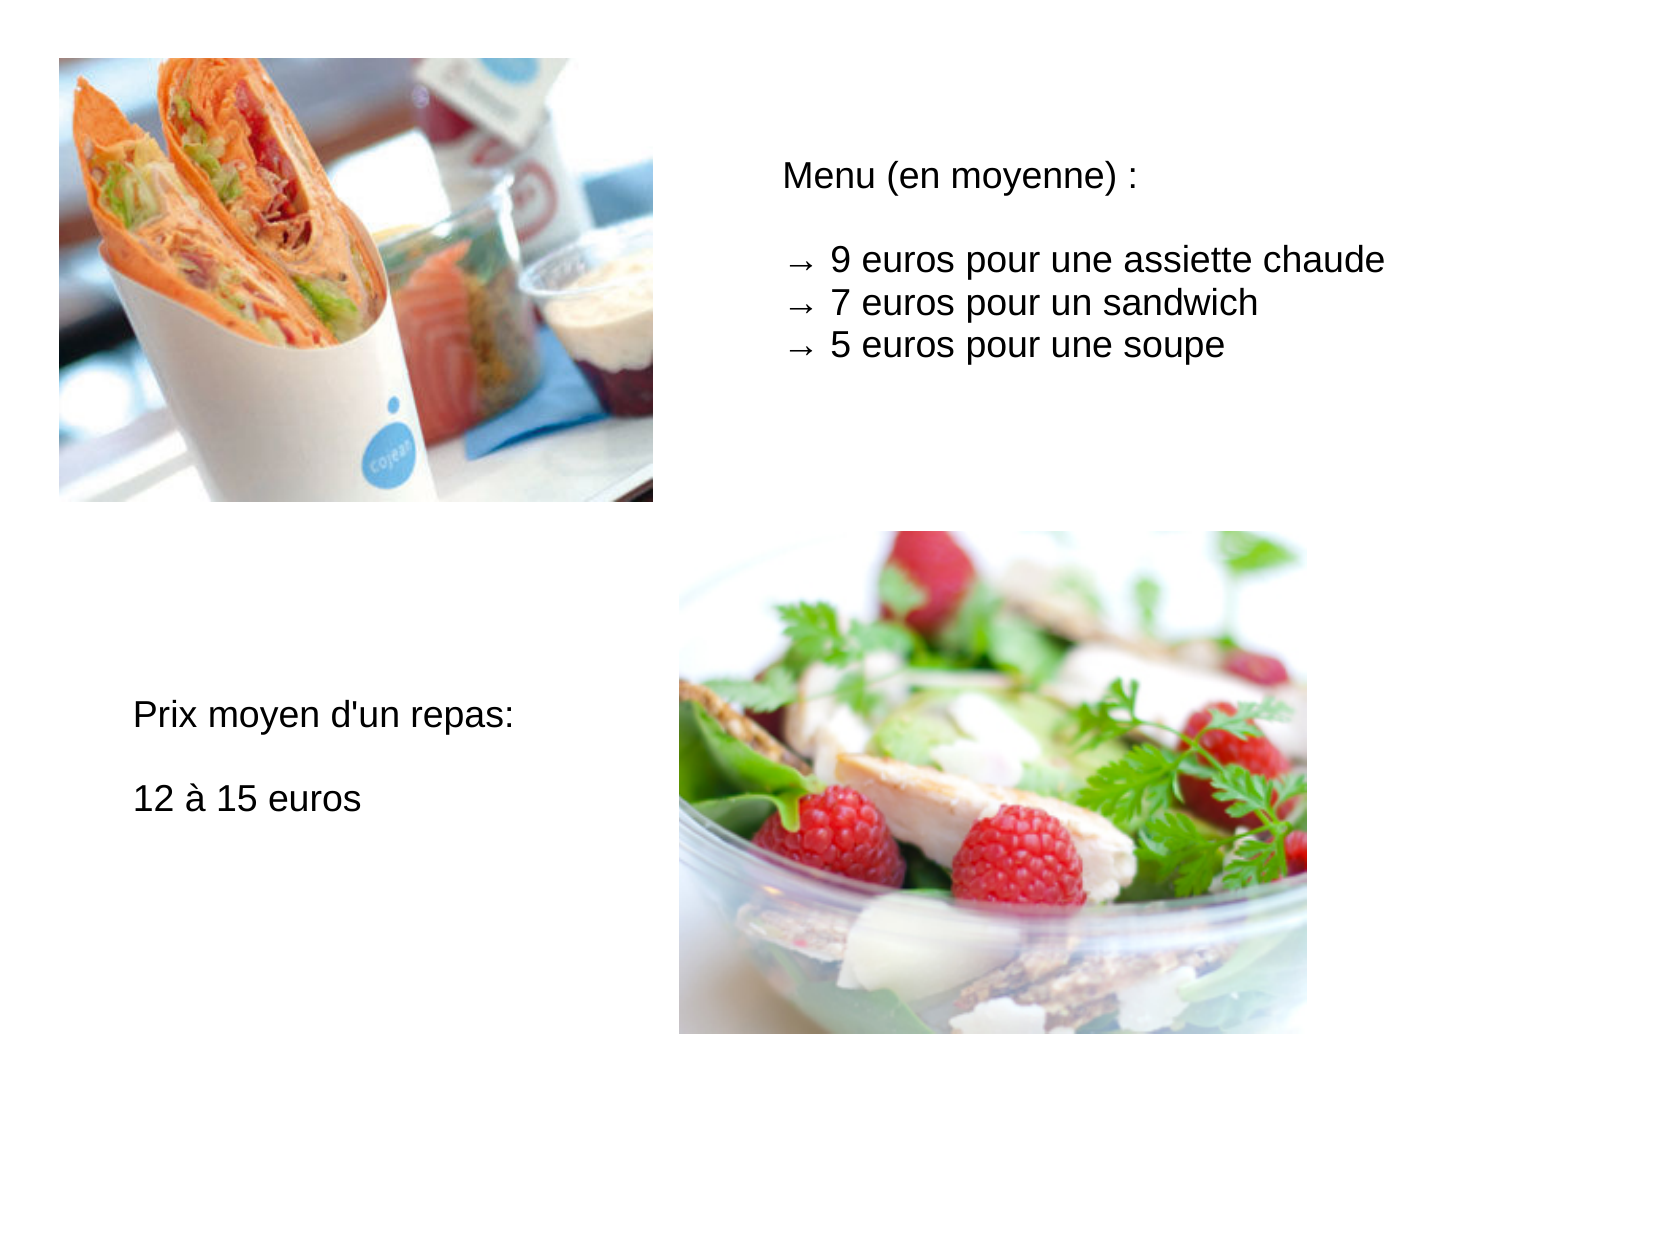

Menu (en moyenne) :
→ 9 euros pour une assiette chaude
→ 7 euros pour un sandwich
→ 5 euros pour une soupe
Prix moyen d'un repas:
12 à 15 euros